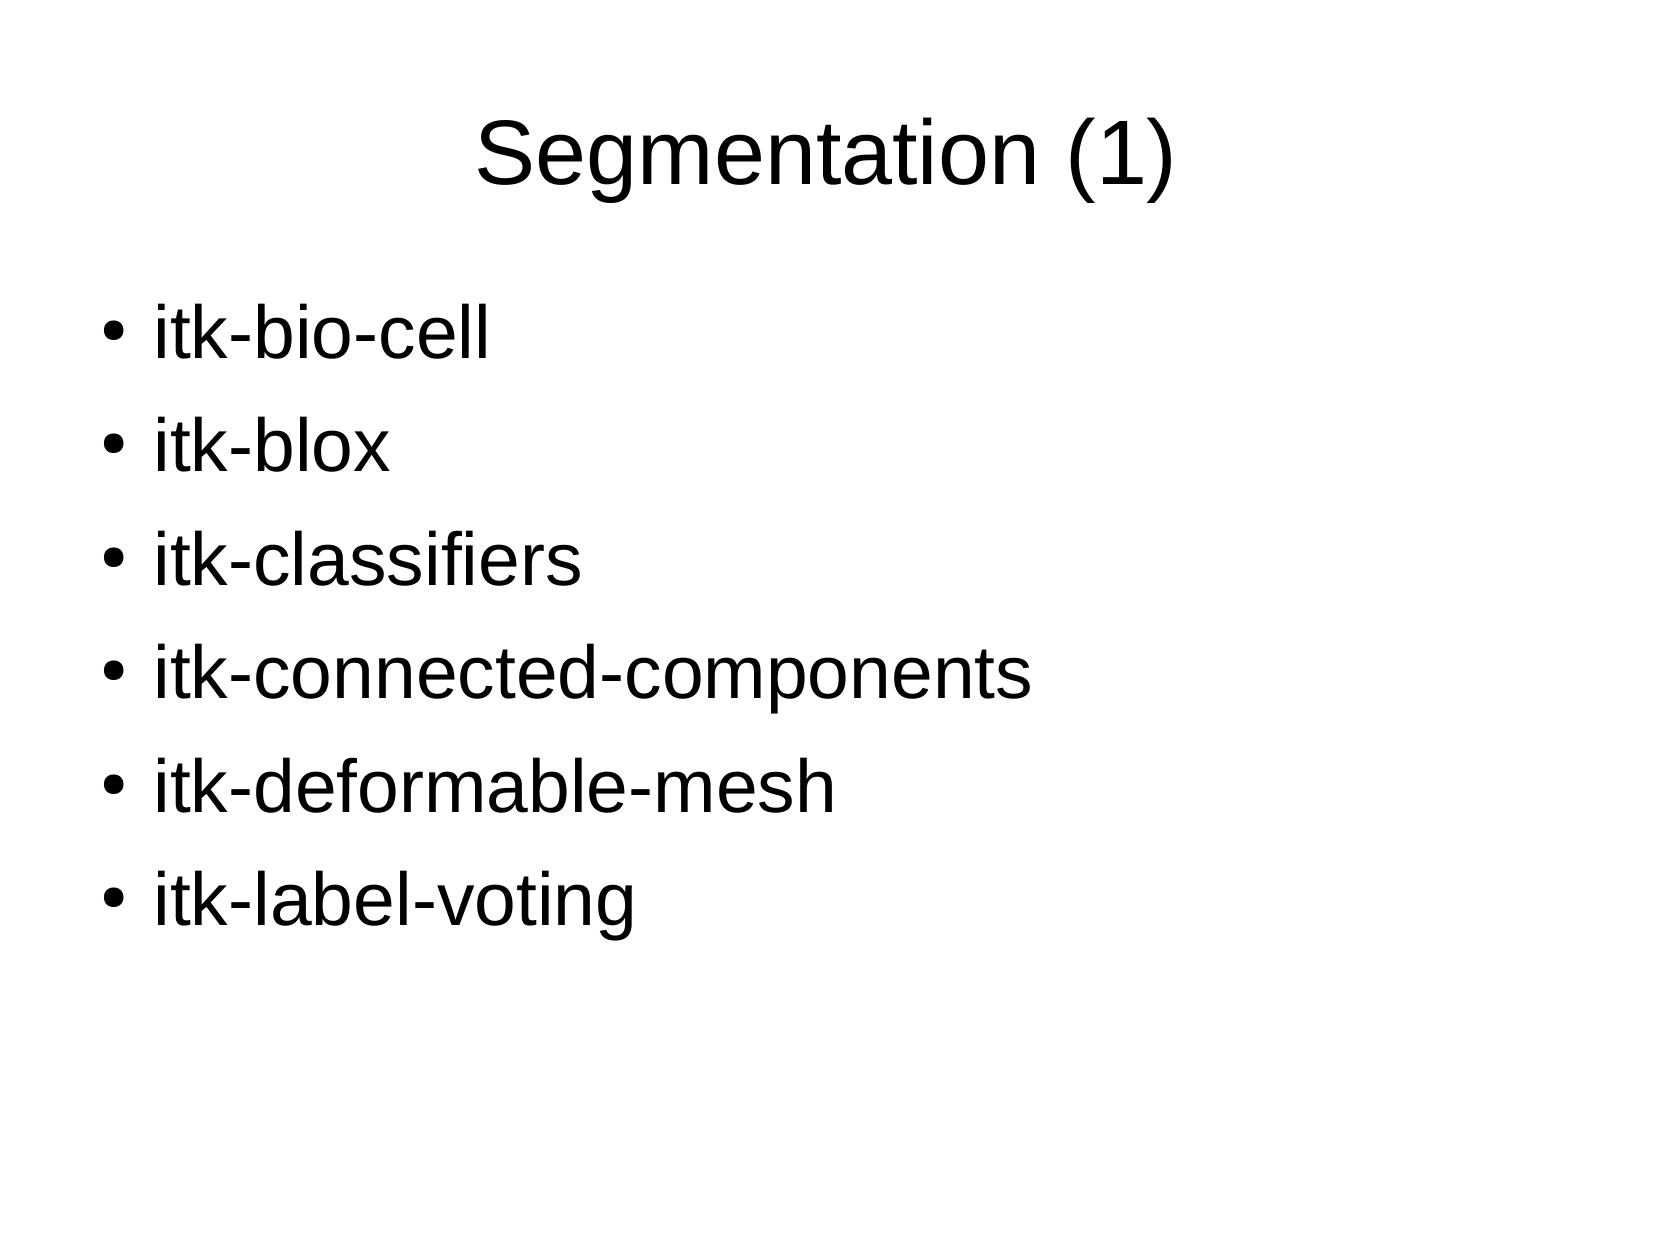

# Segmentation (1)
itk-bio-cell
itk-blox
itk-classifiers
itk-connected-components
itk-deformable-mesh
itk-label-voting